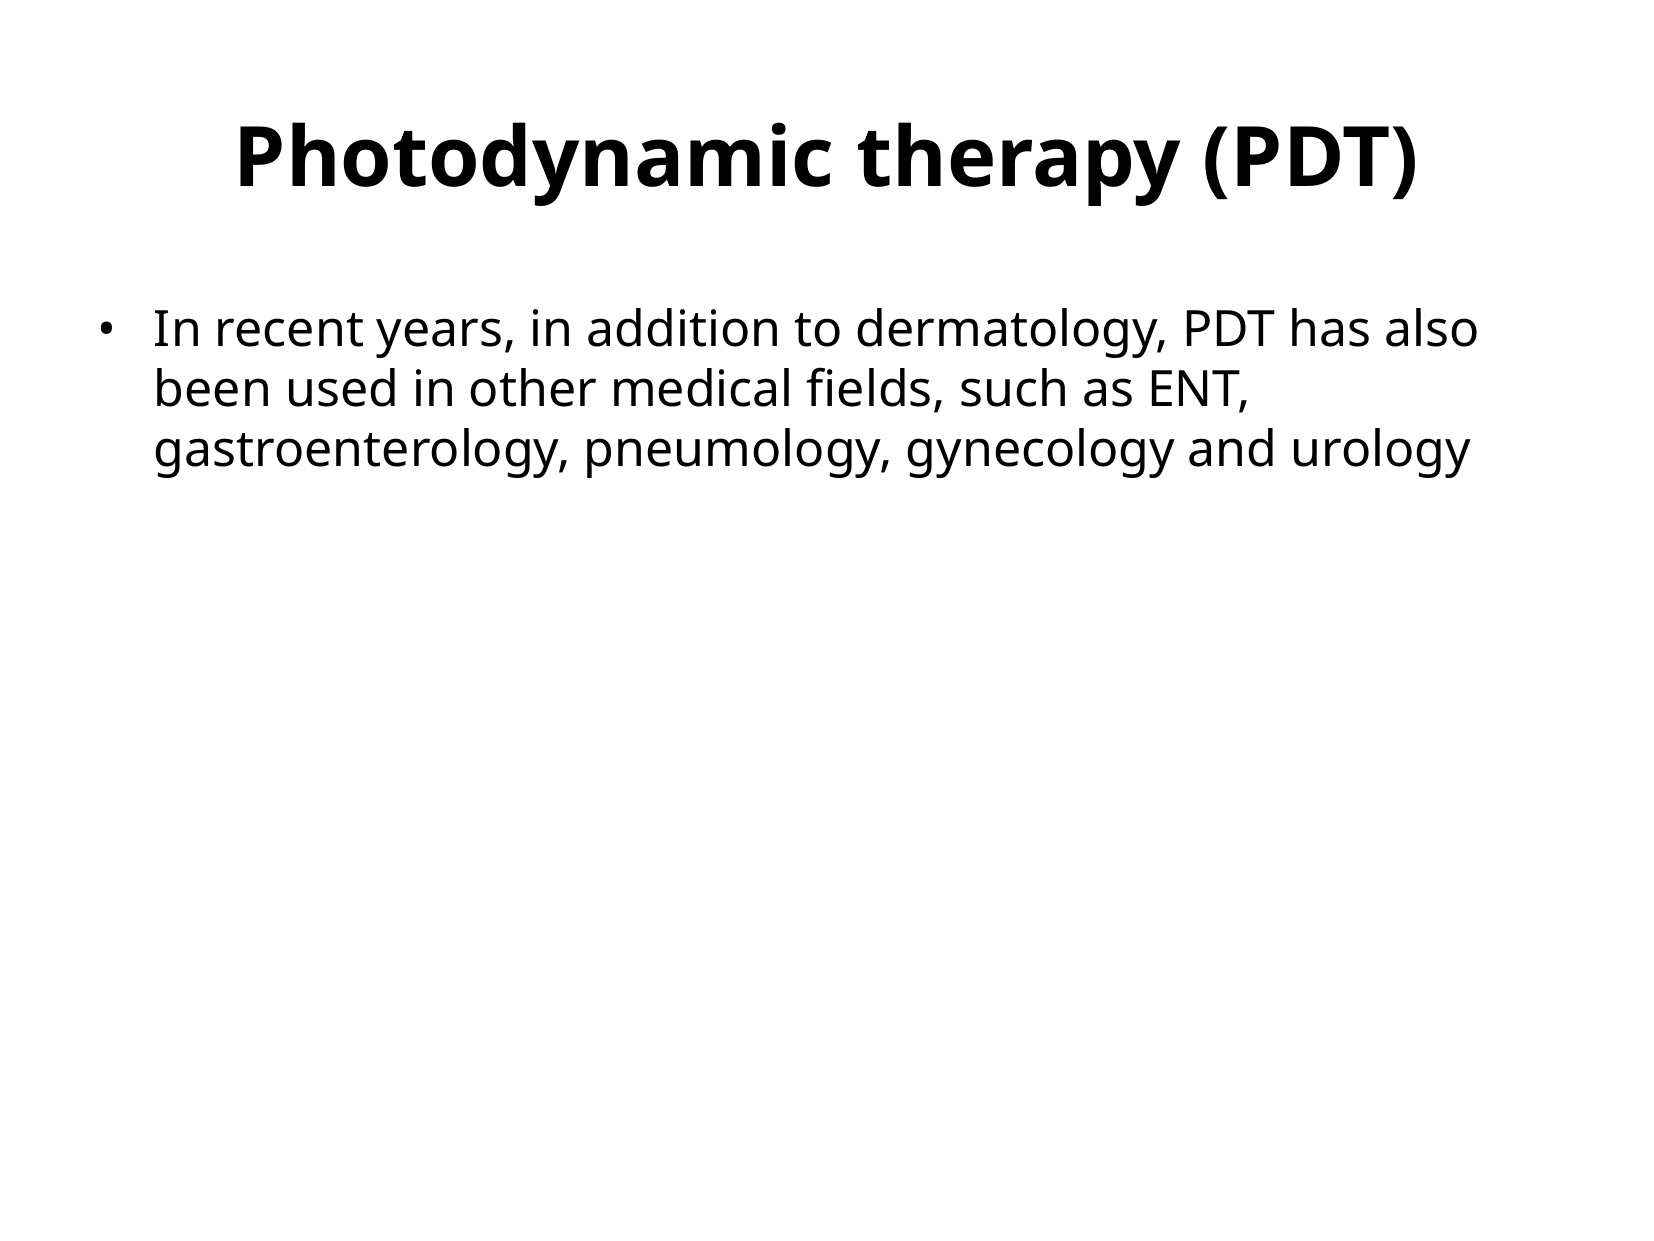

# Photodynamic therapy (PDT)
In recent years, in addition to dermatology, PDT has also been used in other medical fields, such as ENT, gastroenterology, pneumology, gynecology and urology